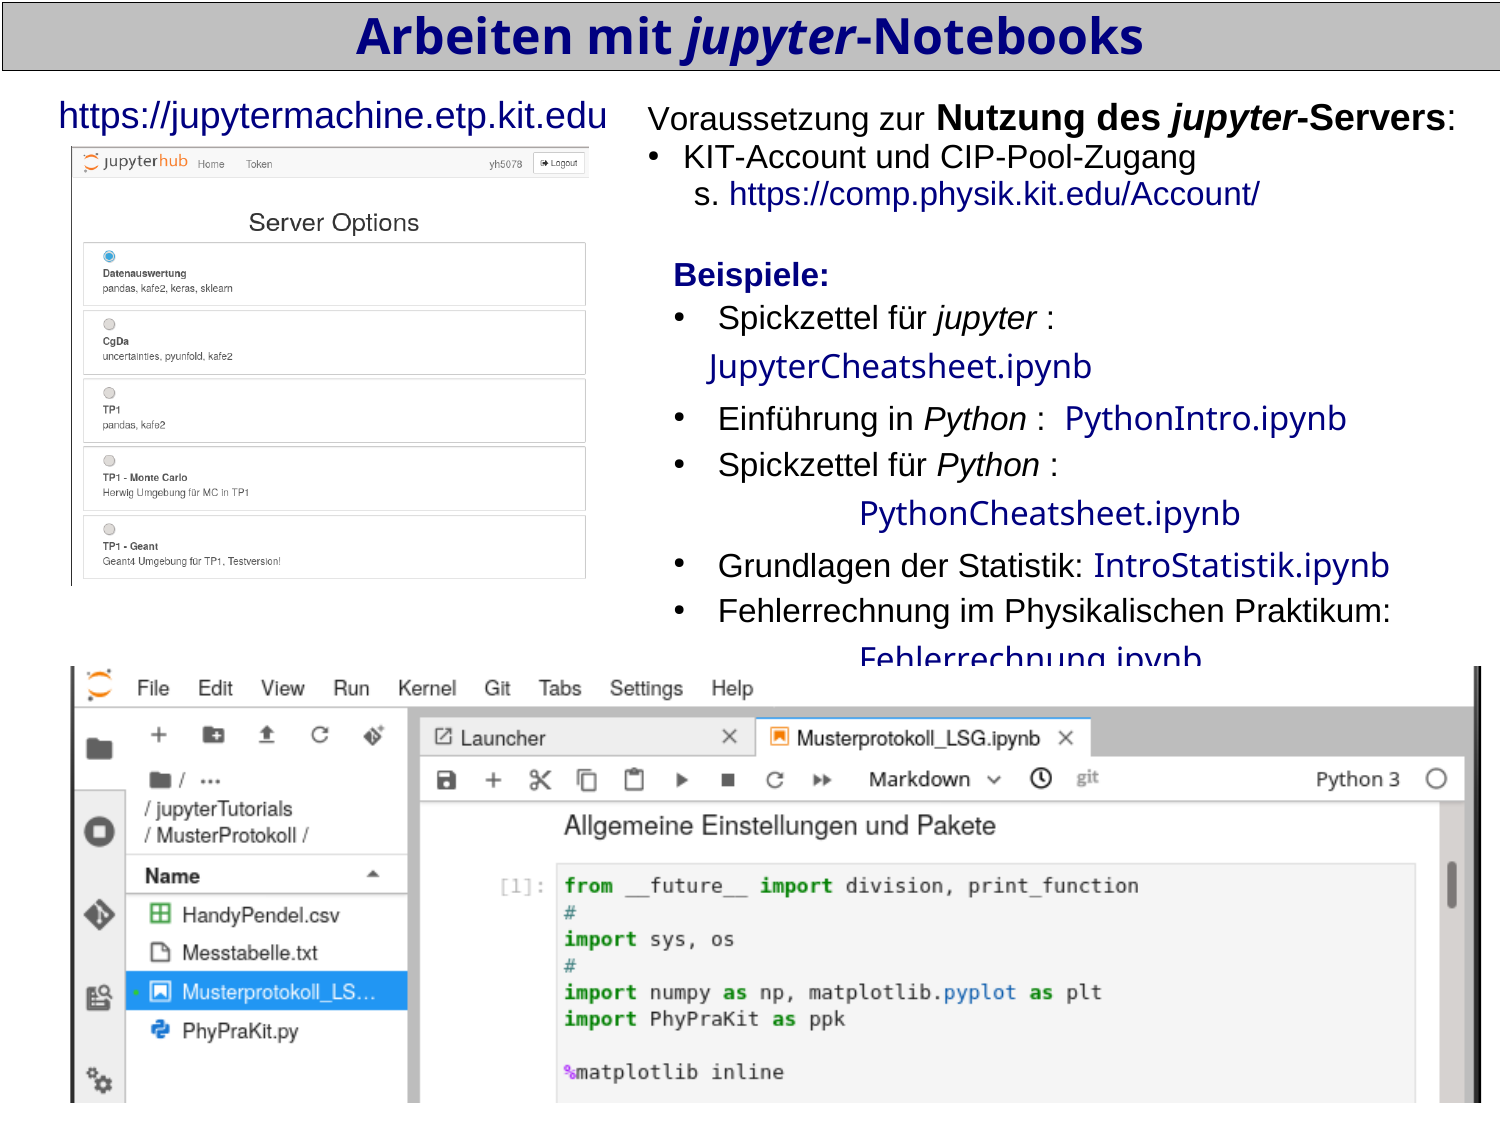

# Arbeiten mit jupyter-Notebooks
https://jupytermachine.etp.kit.edu
Voraussetzung zur Nutzung des jupyter-Servers:
KIT-Account und CIP-Pool-Zugang
 s. https://comp.physik.kit.edu/Account/
Beispiele:
 Spickzettel für jupyter : JupyterCheatsheet.ipynb
 Einführung in Python : PythonIntro.ipynb
 Spickzettel für Python :
 	PythonCheatsheet.ipynb
 Grundlagen der Statistik: IntroStatistik.ipynb
 Fehlerrechnung im Physikalischen Praktikum:
 	Fehlerrechnung.ipynb
 Tutorium zu kafe2: kafe2Tutorial.ipynb